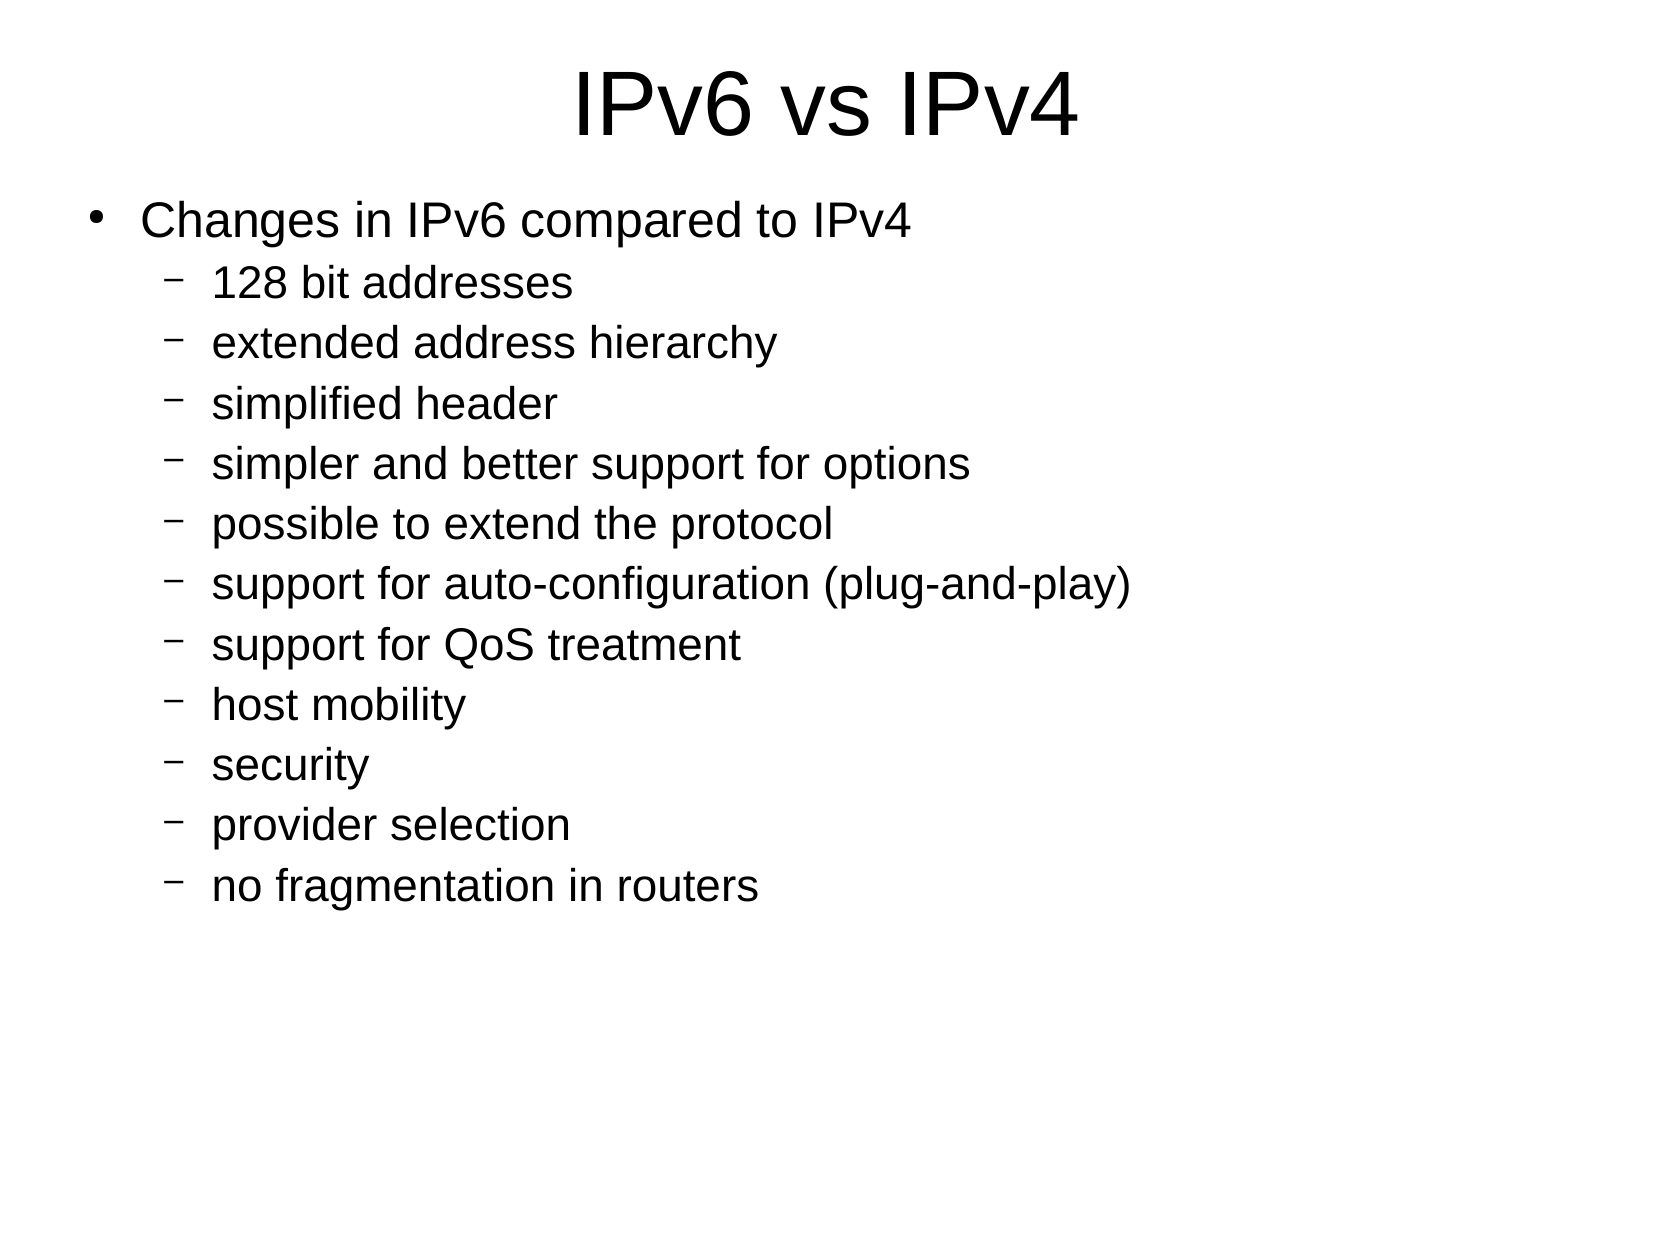

# IPv6 vs IPv4
Changes in IPv6 compared to IPv4
128 bit addresses
extended address hierarchy
simplified header
simpler and better support for options
possible to extend the protocol
support for auto-configuration (plug-and-play)
support for QoS treatment
host mobility
security
provider selection
no fragmentation in routers